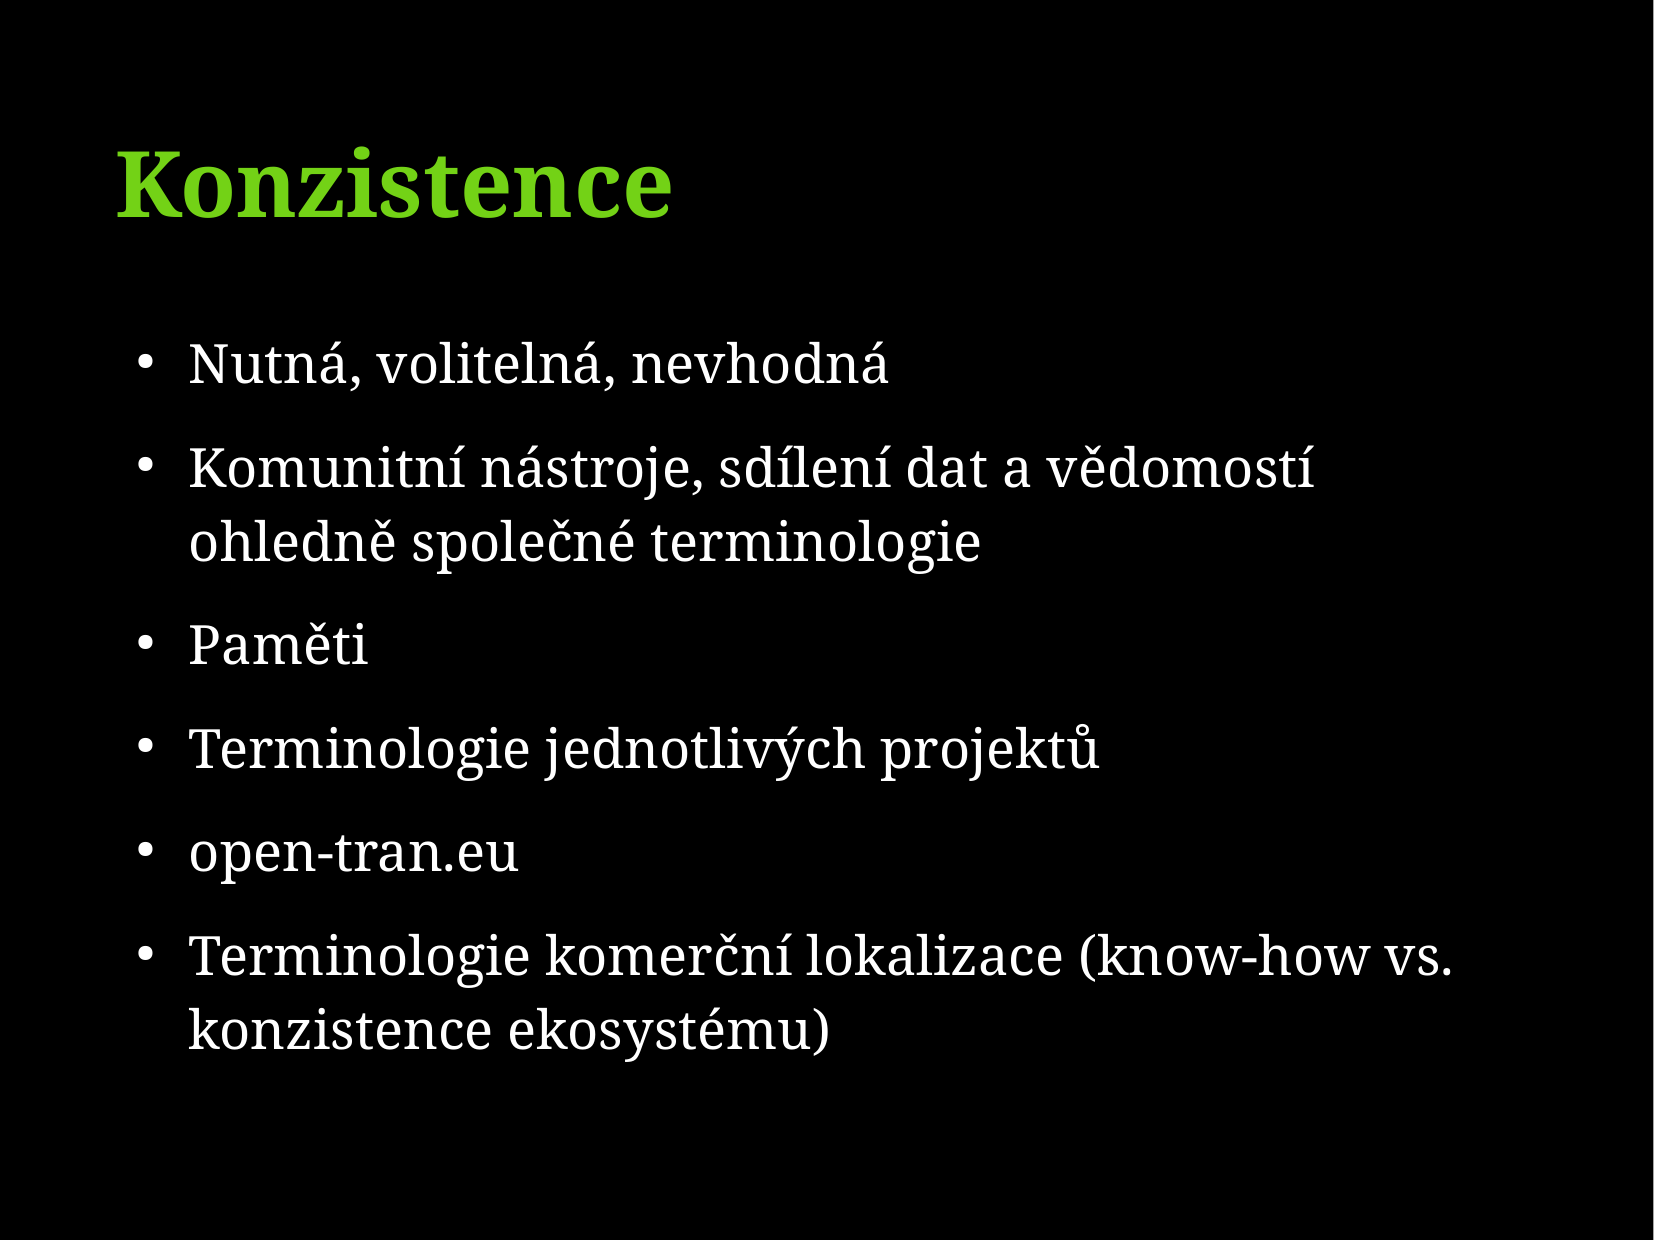

# Konzistence
Nutná, volitelná, nevhodná
Komunitní nástroje, sdílení dat a vědomostí ohledně společné terminologie
Paměti
Terminologie jednotlivých projektů
open-tran.eu
Terminologie komerční lokalizace (know-how vs. konzistence ekosystému)